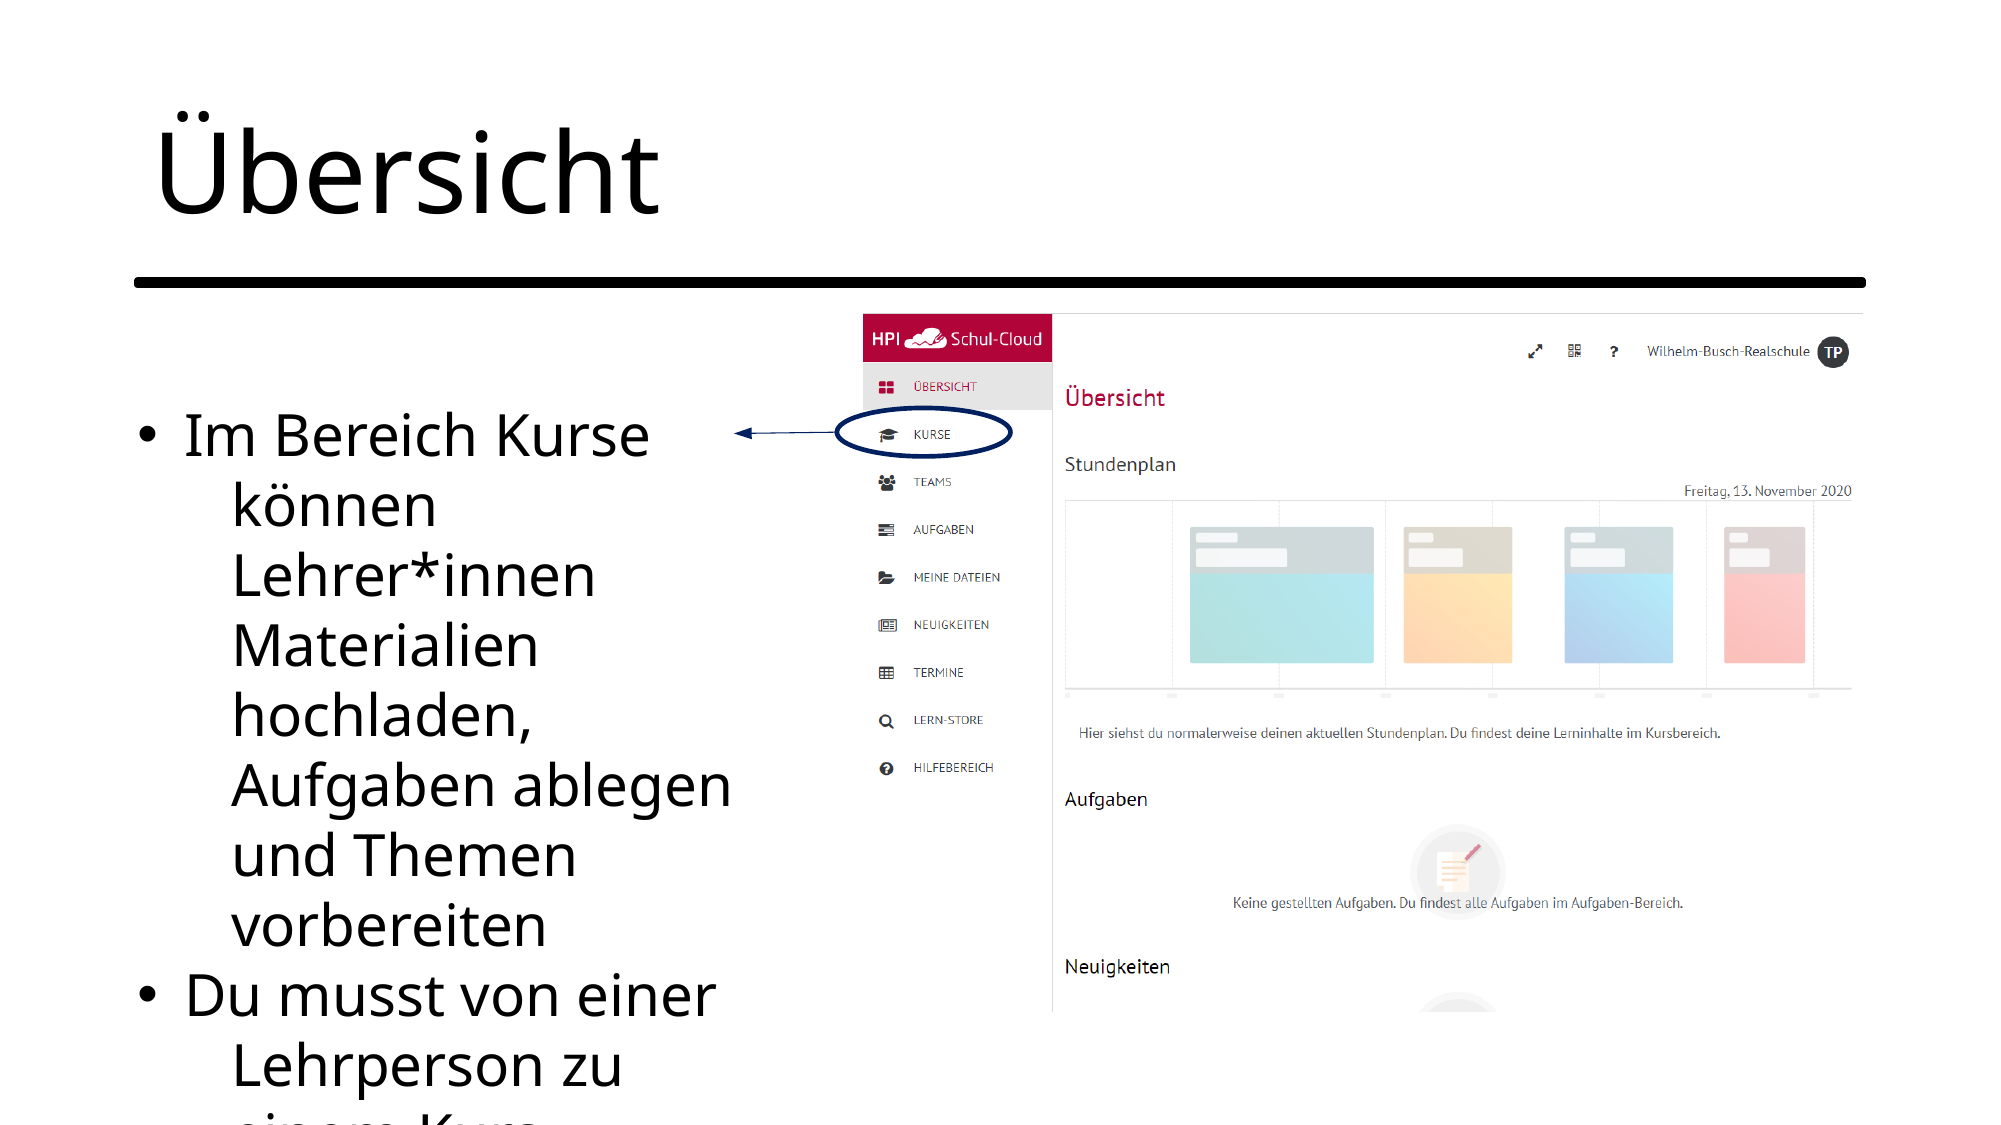

# Übersicht
Im Bereich Kurse können Lehrer*innen Materialien hochladen, Aufgaben ablegen und Themen vorbereiten
Du musst von einer Lehrperson zu einem Kurs eingeladen werden
Am Anfang kann es sein, dass du in keinem Kurs oder in wenigen Kursen bist